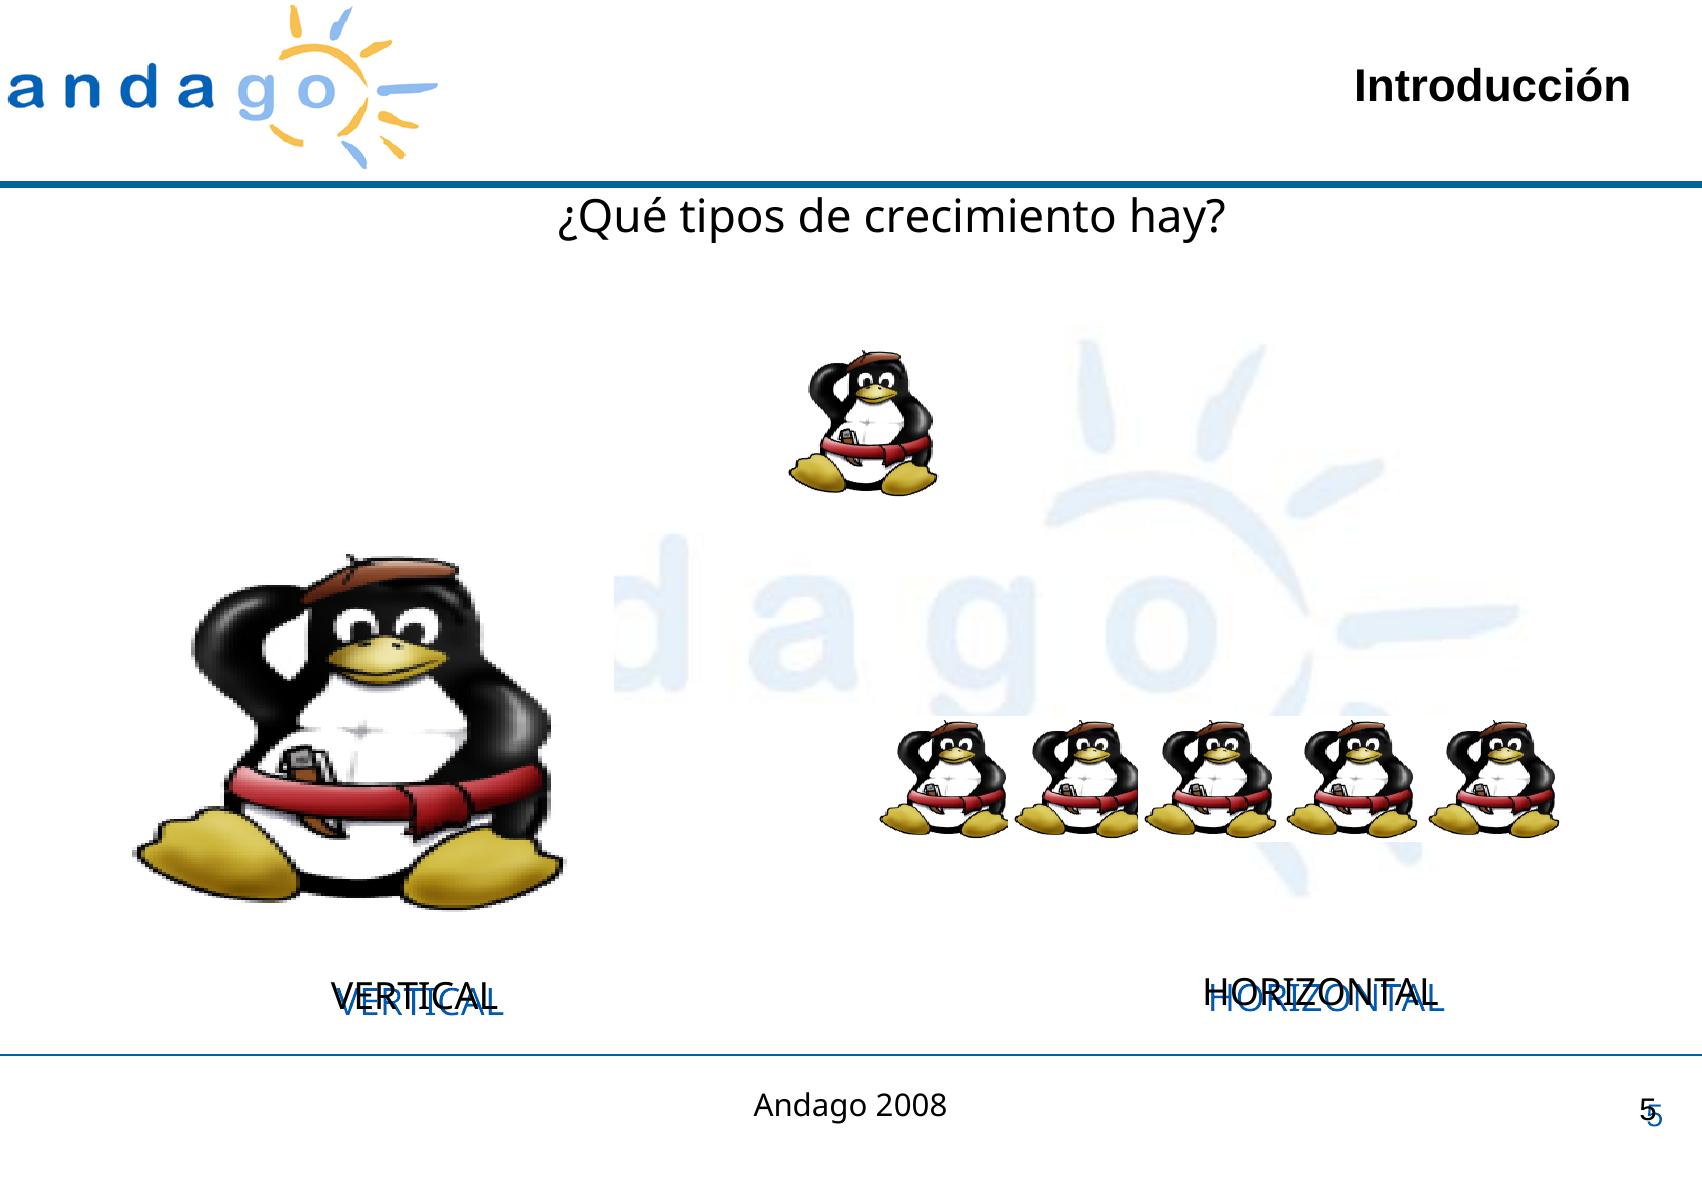

# Introducción
¿Qué tipos de crecimiento hay?
HORIZONTAL
VERTICAL